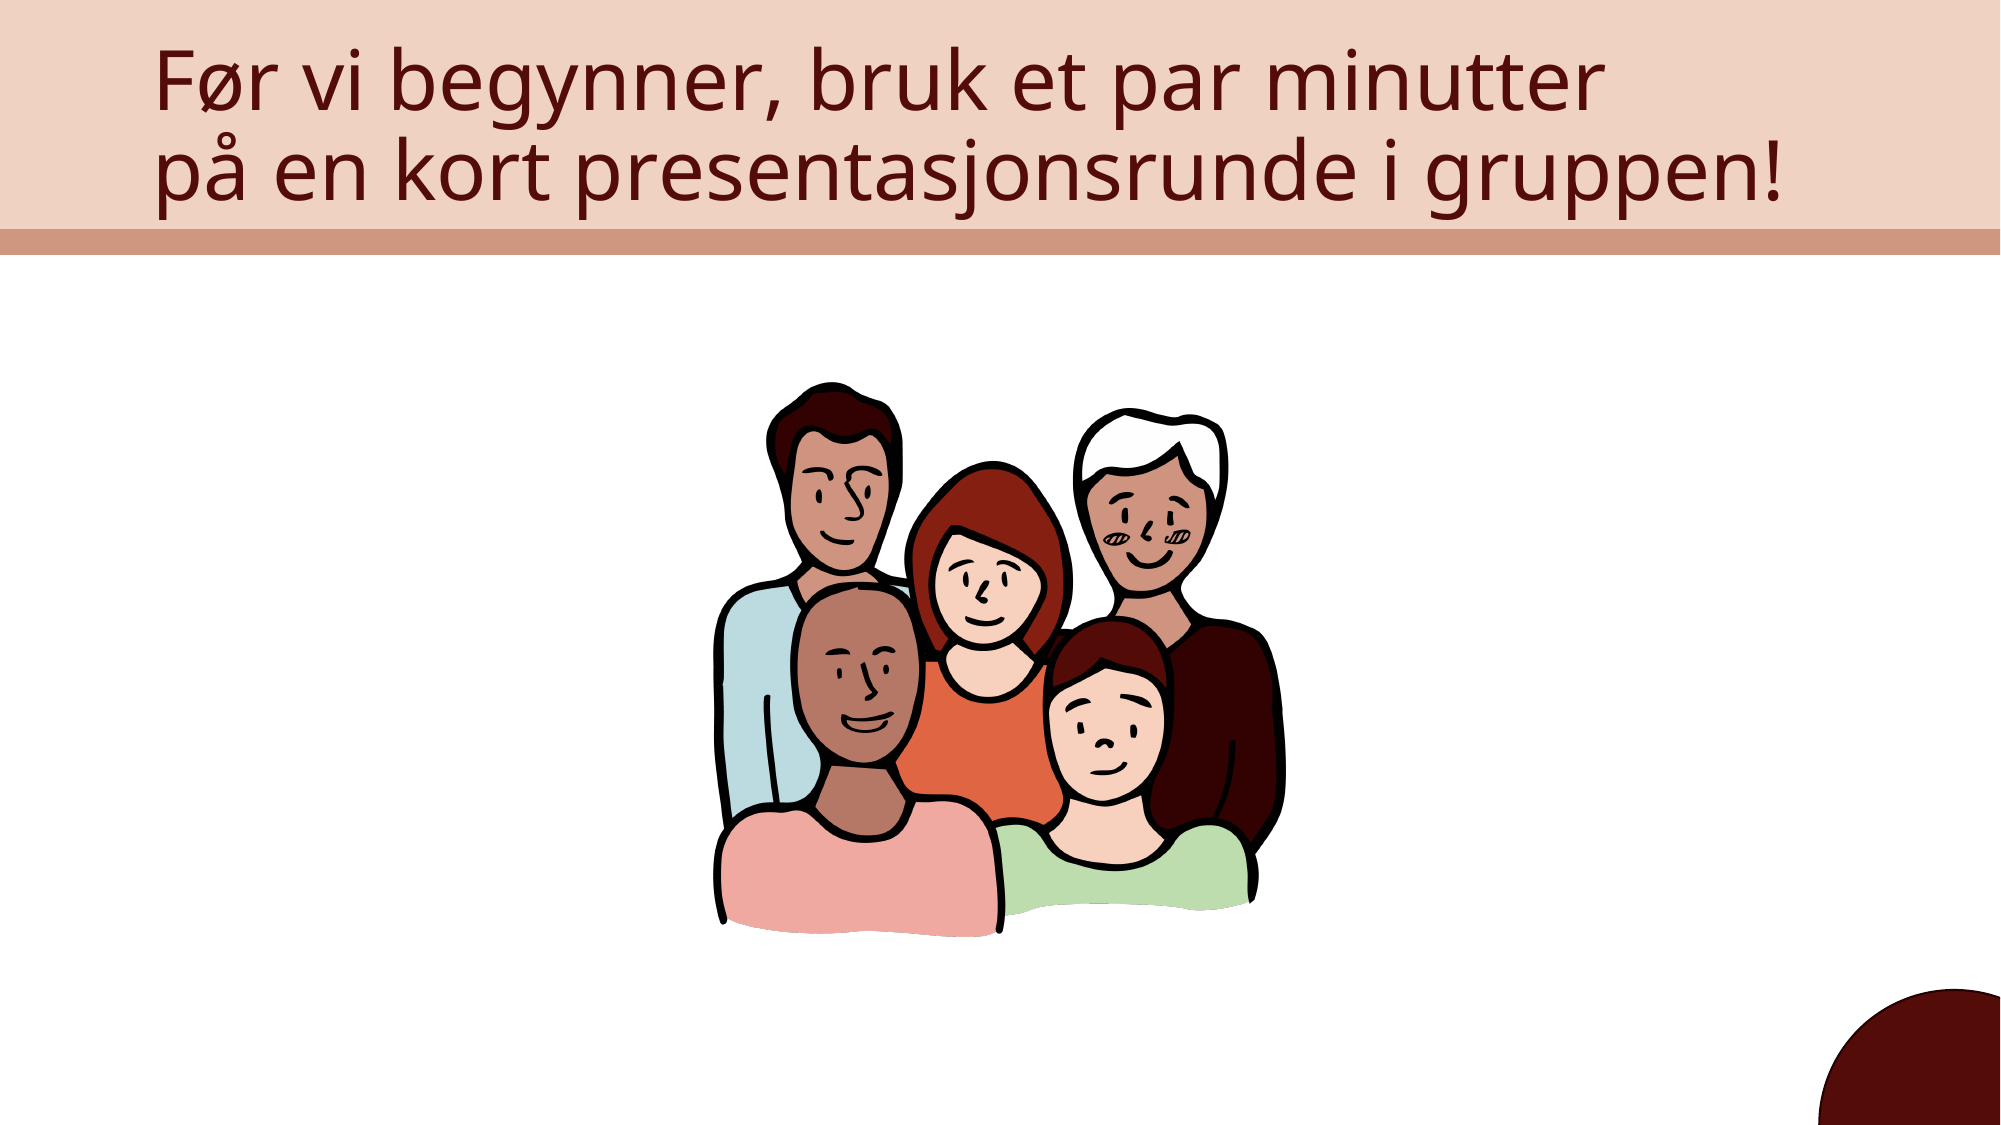

# Før vi begynner, bruk et par minutter på en kort presentasjonsrunde i gruppen!